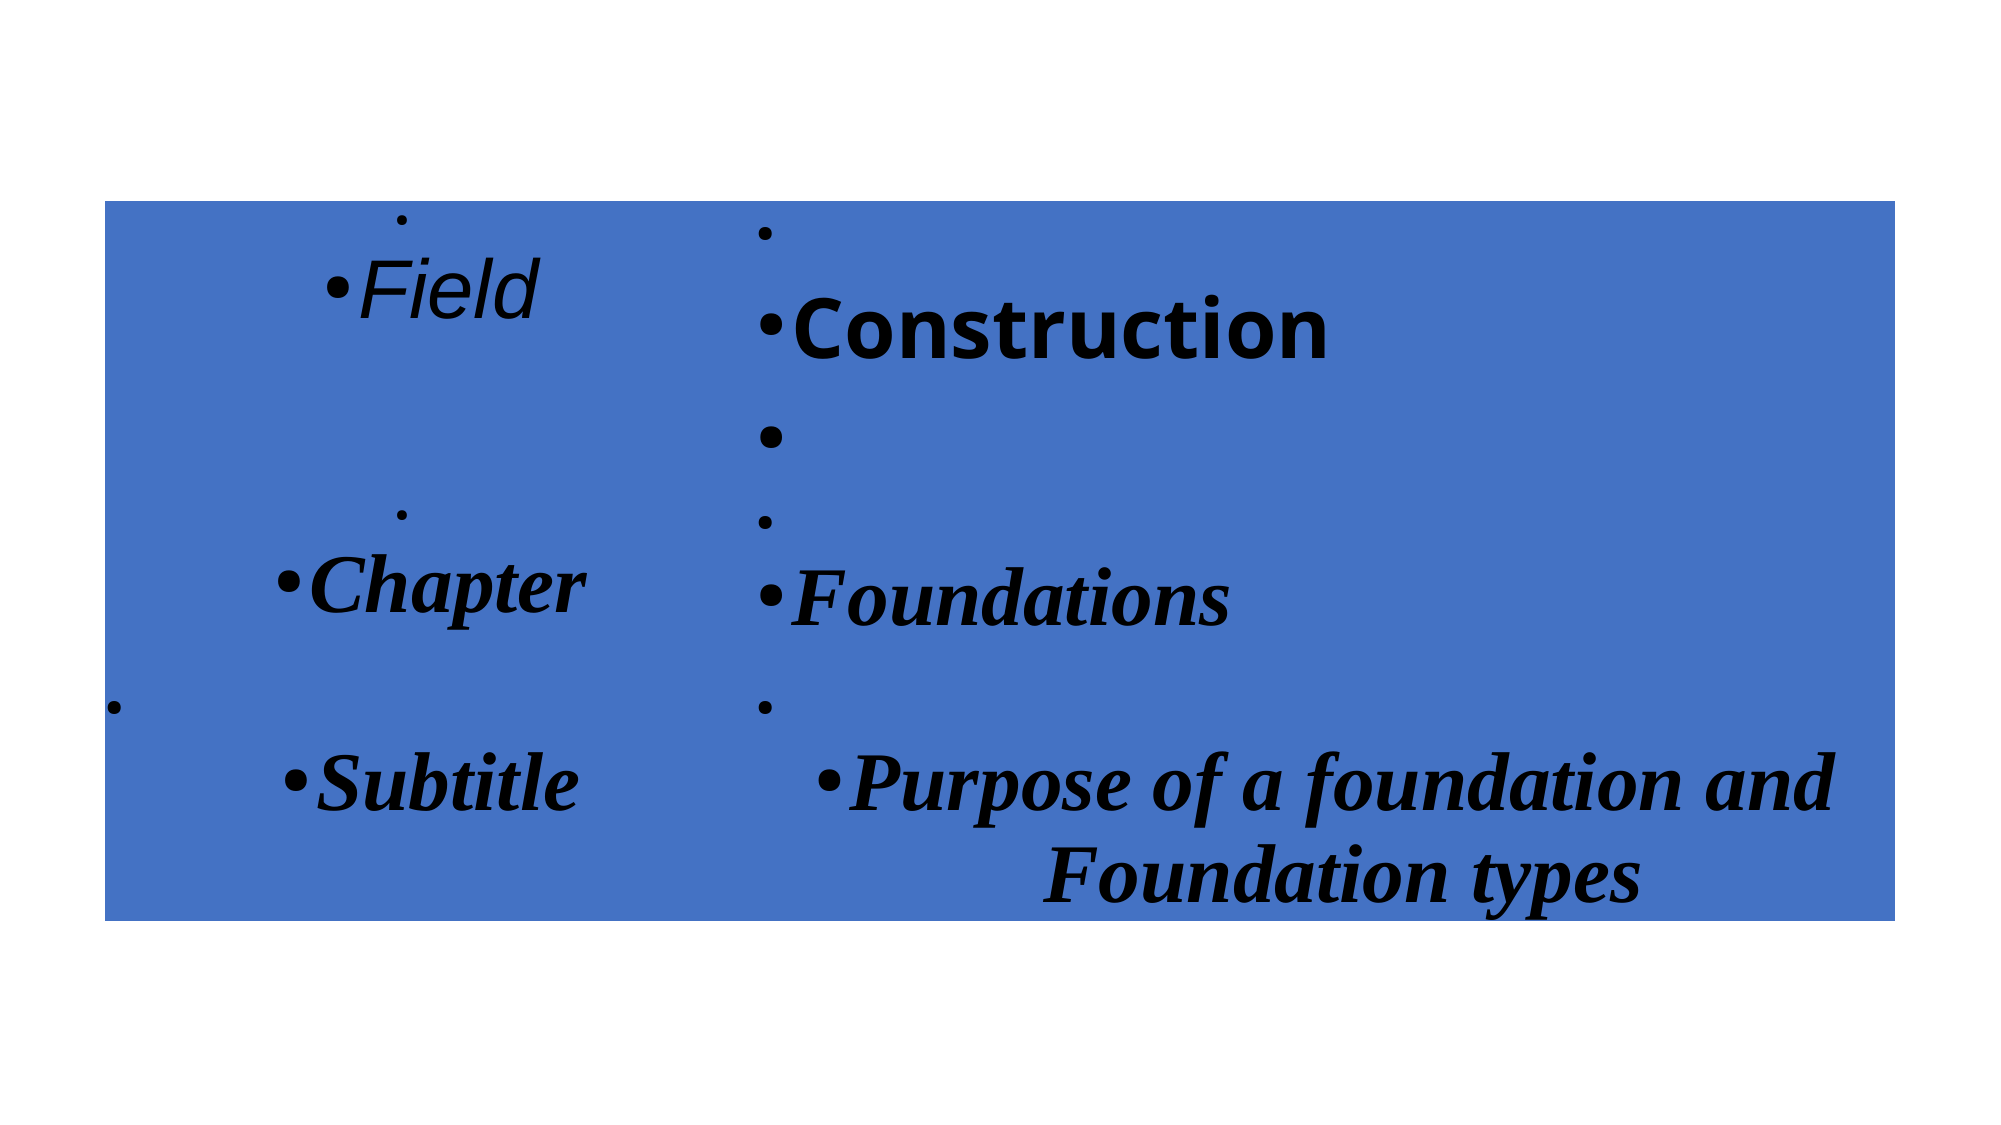

| Field | Construction |
| --- | --- |
| Chapter | Foundations |
| Subtitle | Purpose of a foundation and Foundation types |